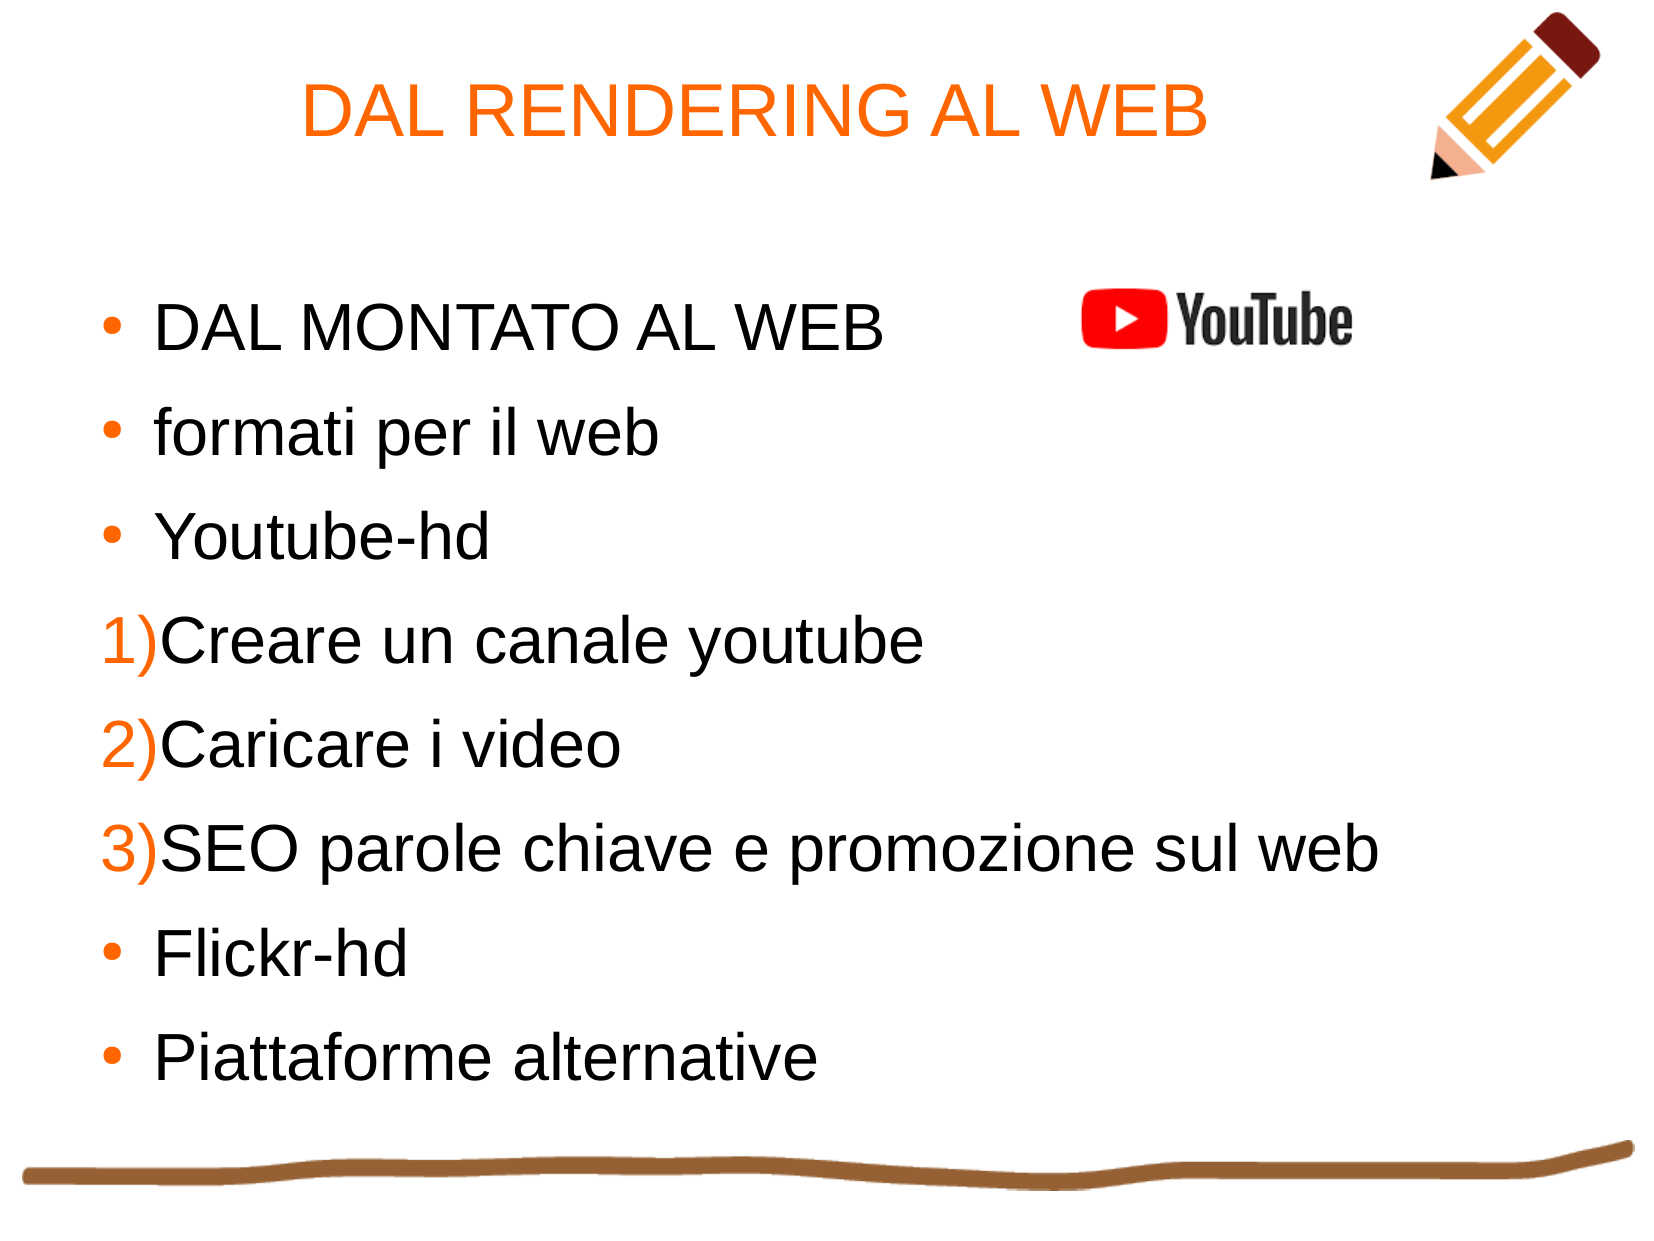

# DAL RENDERING AL WEB
DAL MONTATO AL WEB
formati per il web
Youtube-hd
Creare un canale youtube
Caricare i video
SEO parole chiave e promozione sul web
Flickr-hd
Piattaforme alternative